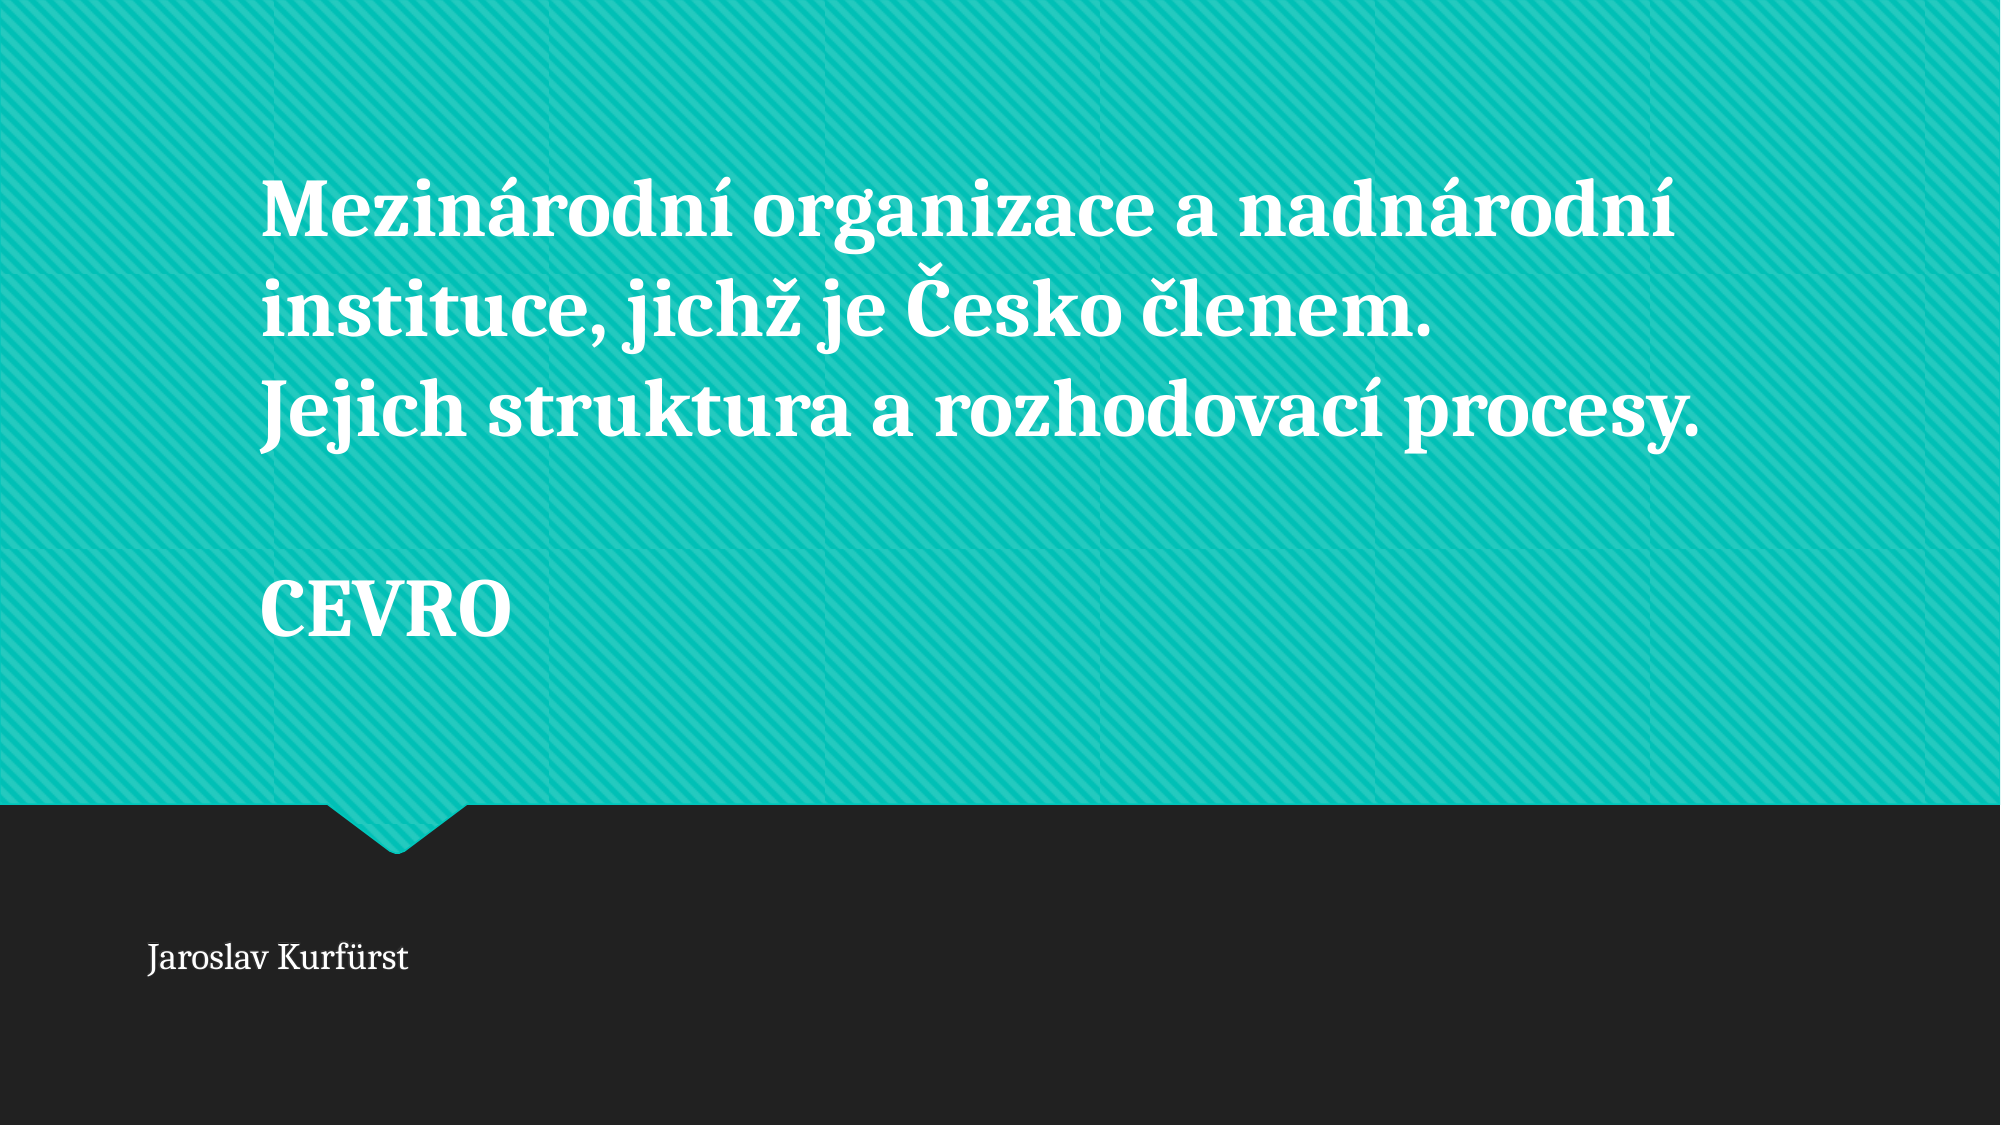

Mezinárodní organizace a nadnárodní instituce, jichž je Česko členem. Jejich struktura a rozhodovací procesy.
CEVRO
# Jaroslav Kurfürst